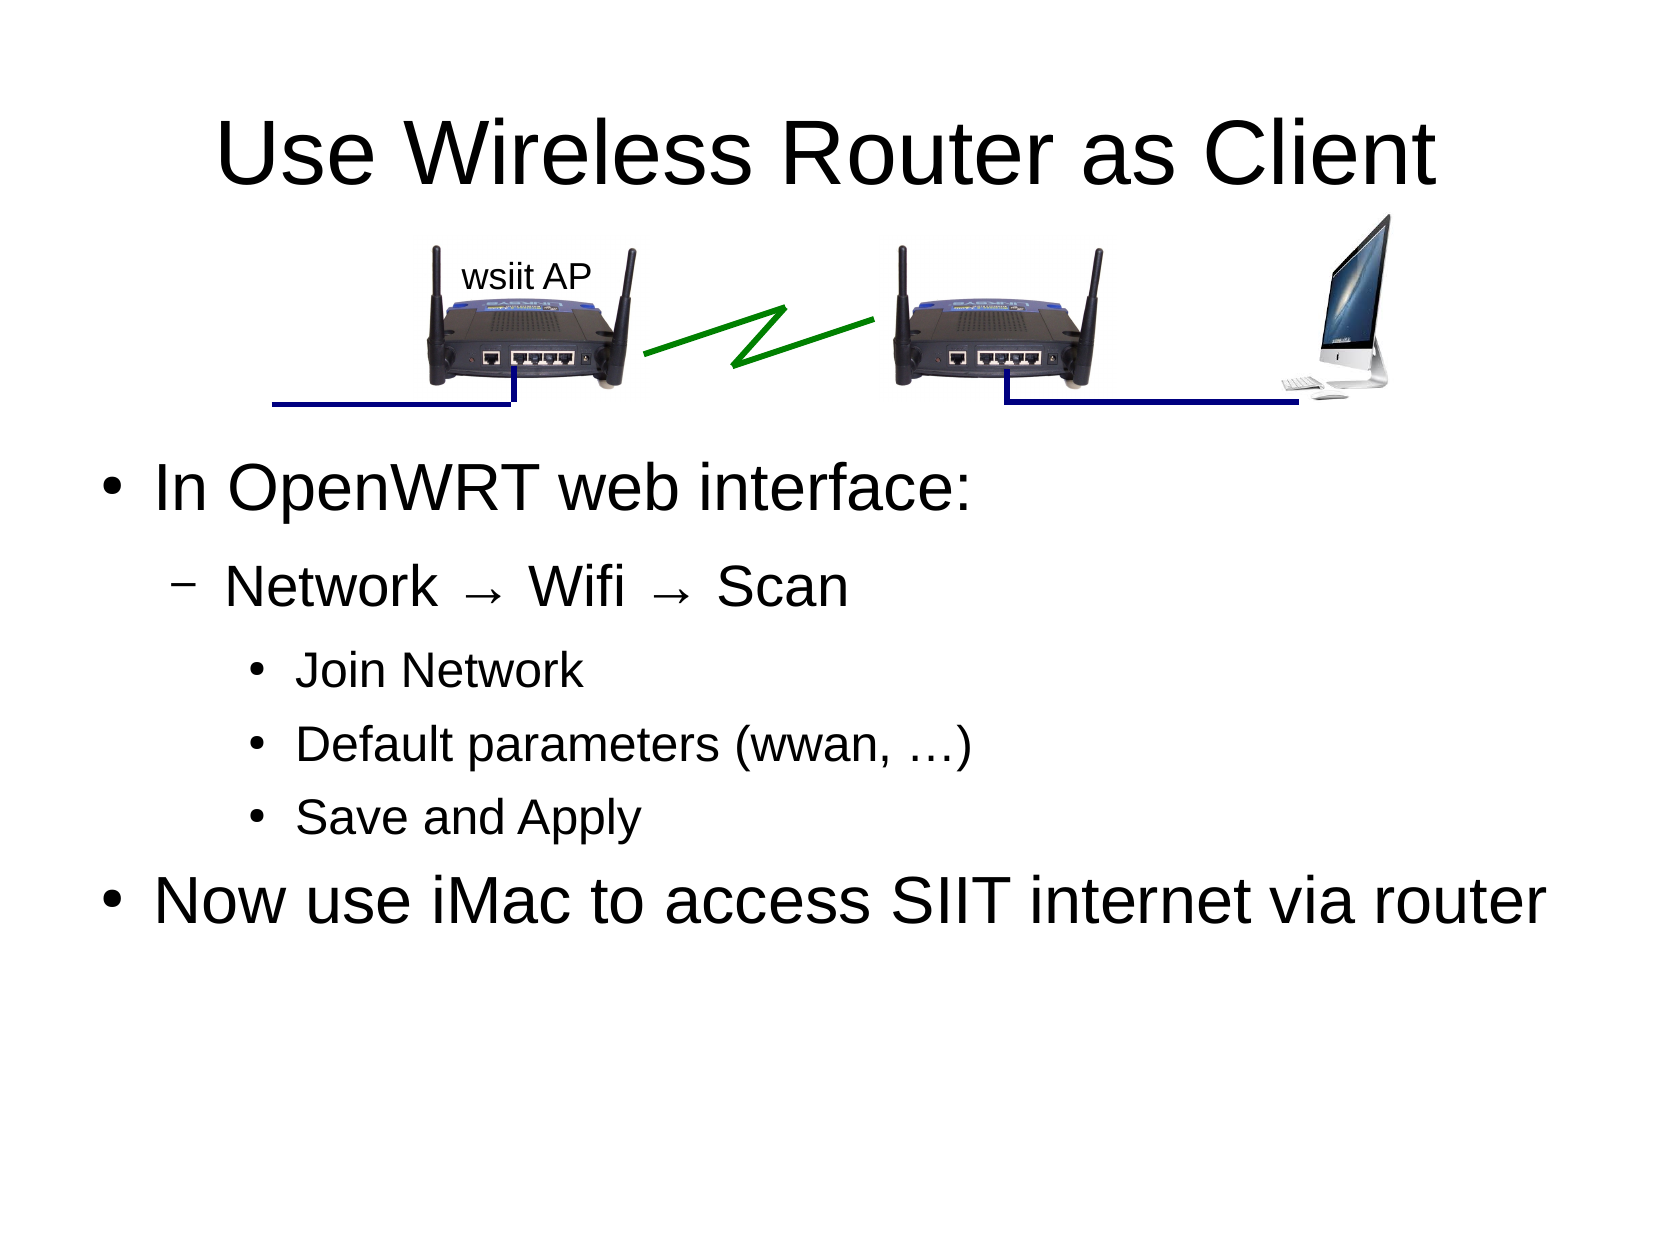

# Use Wireless Router as Client
wsiit AP
In OpenWRT web interface:
Network → Wifi → Scan
Join Network
Default parameters (wwan, …)
Save and Apply
Now use iMac to access SIIT internet via router